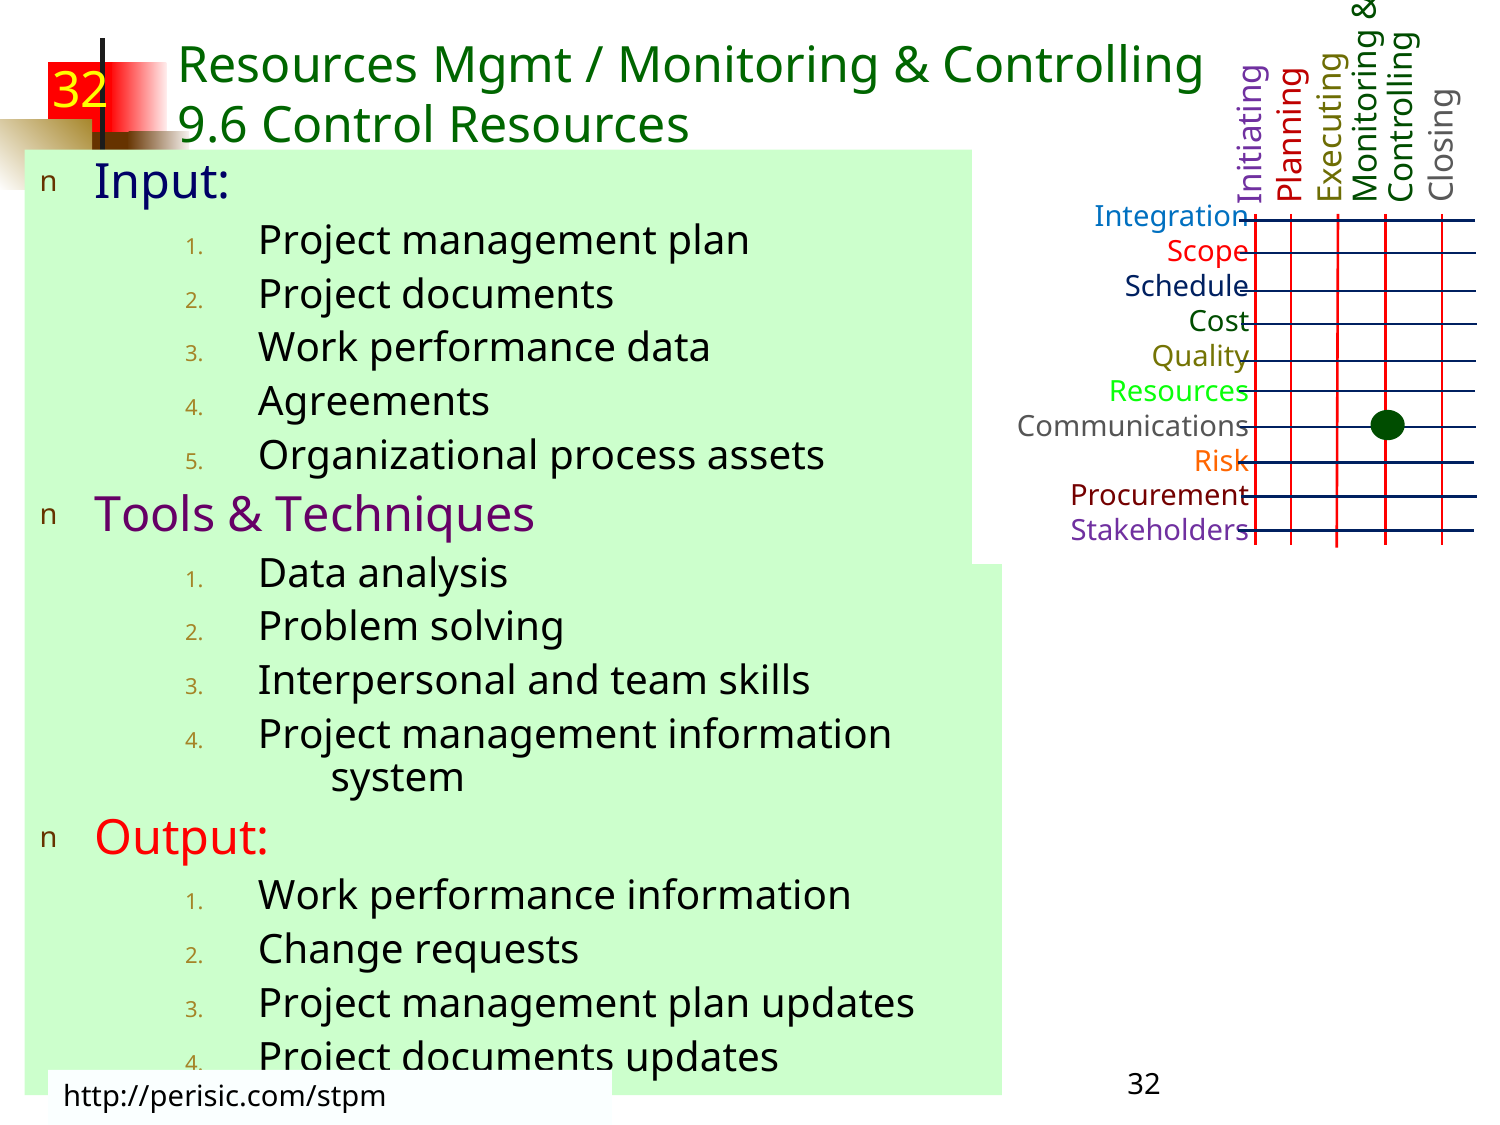

Initiating
Planning
Executing
Monitoring &
Controlling
Closing
Integration
Scope
Schedule
Cost
Quality
Resources
Communications
Risk
Procurement
Stakeholders
Resources Mgmt / Monitoring & Controlling
9.6 Control Resources
# Input:
Project management plan
Project documents
Work performance data
Agreements
Organizational process assets
Tools & Techniques
Data analysis
Problem solving
Interpersonal and team skills
Project management information system
Output:
Work performance information
Change requests
Project management plan updates
Project documents updates
31
http://perisic.com/stpm